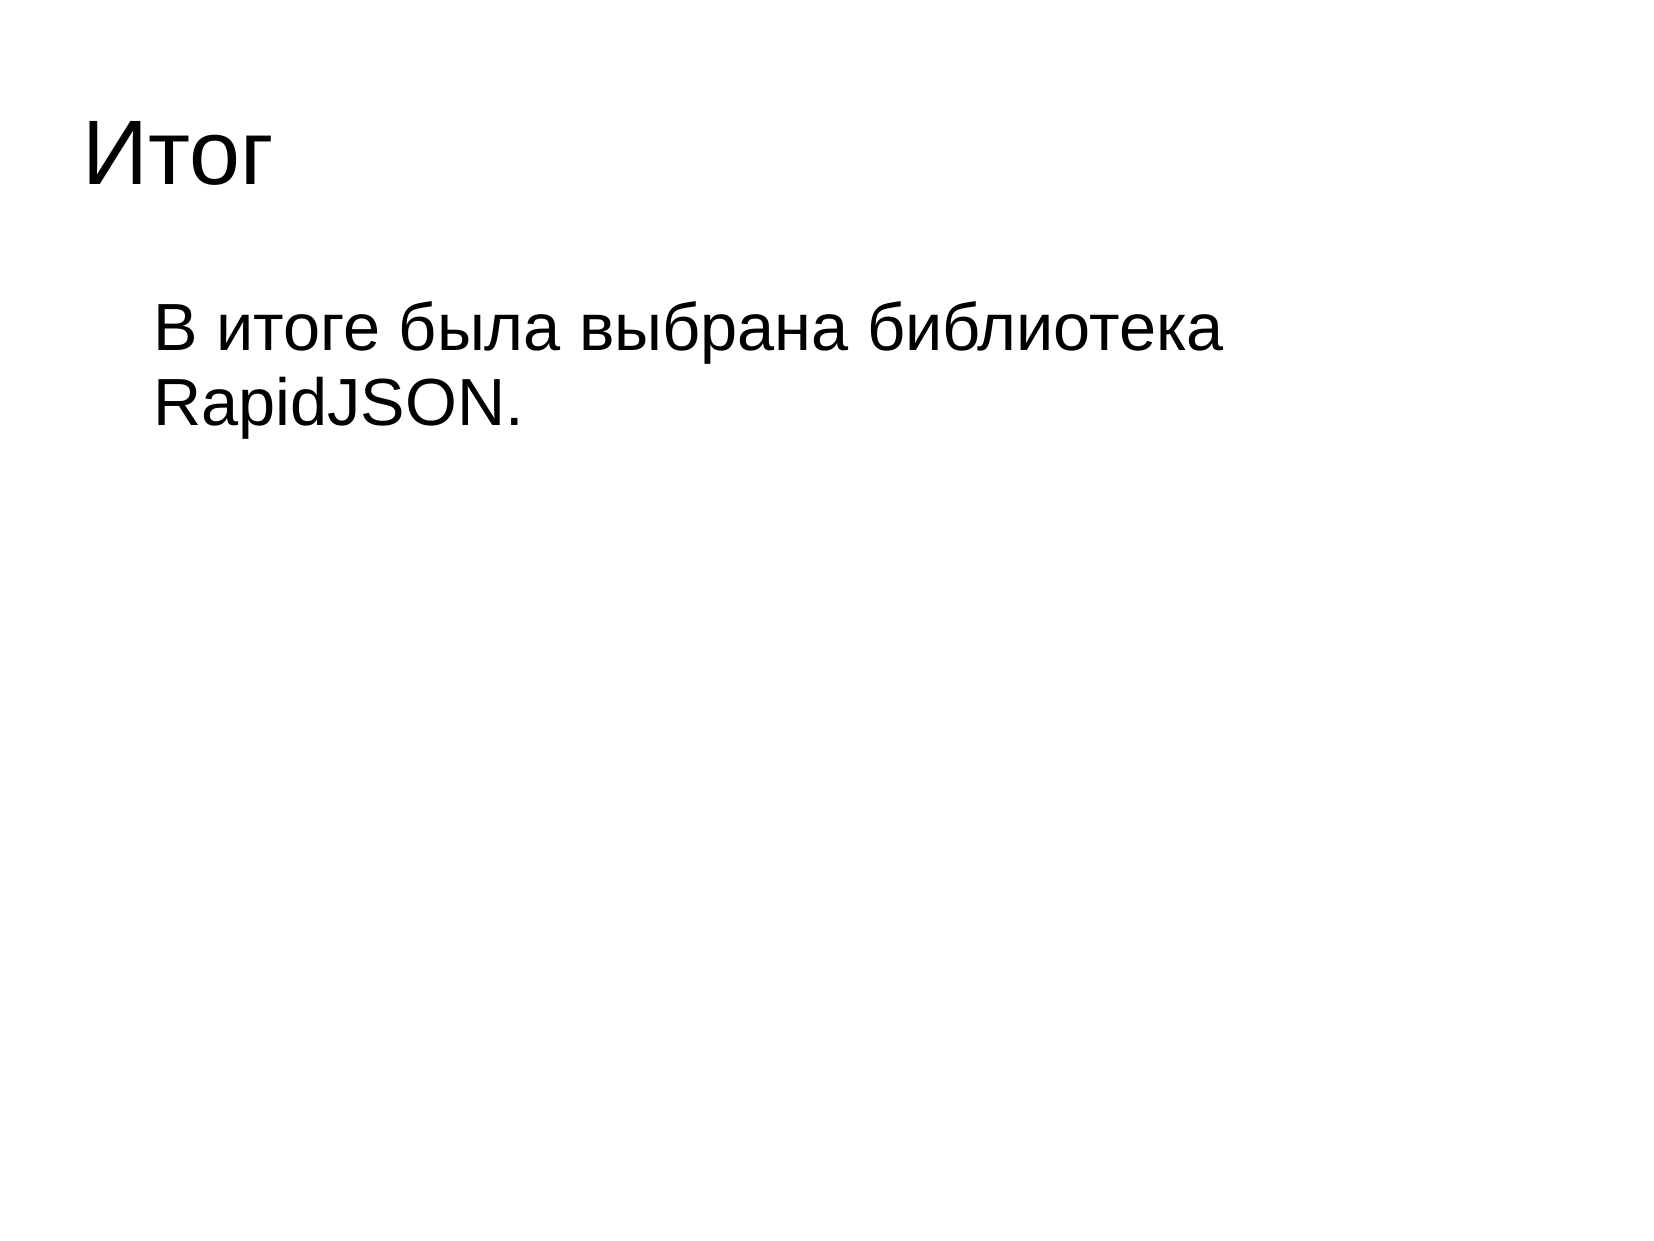

# Итог
В итоге была выбрана библиотека RapidJSON.